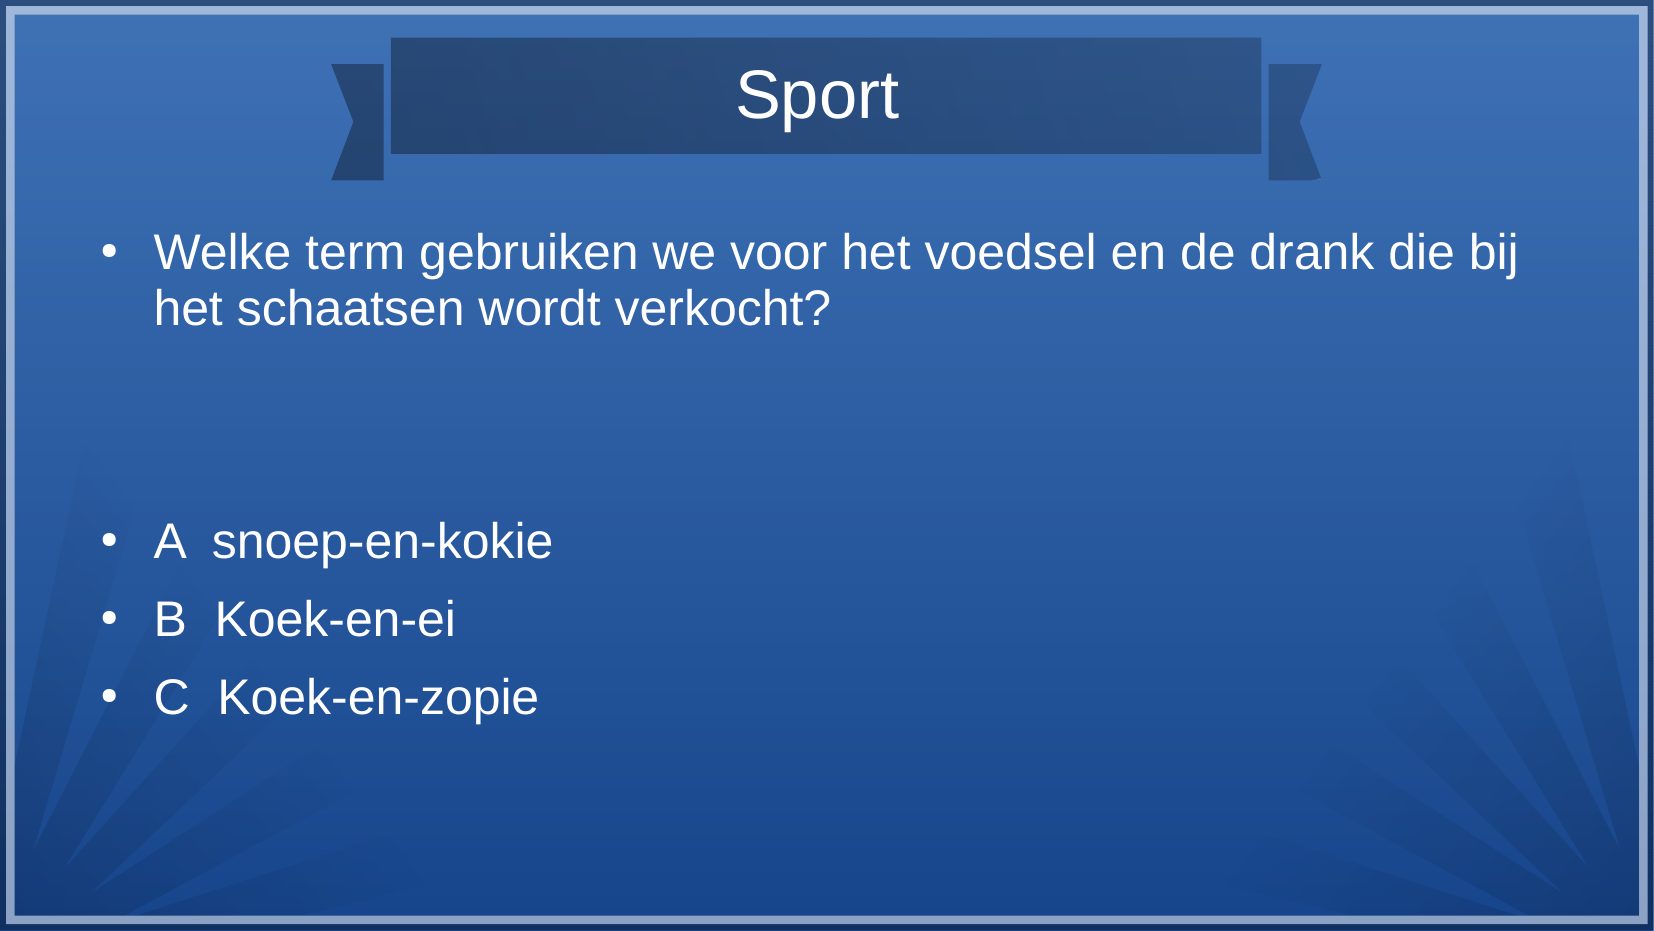

# Sport
Welke term gebruiken we voor het voedsel en de drank die bij het schaatsen wordt verkocht?
A snoep-en-kokie
B Koek-en-ei
C Koek-en-zopie